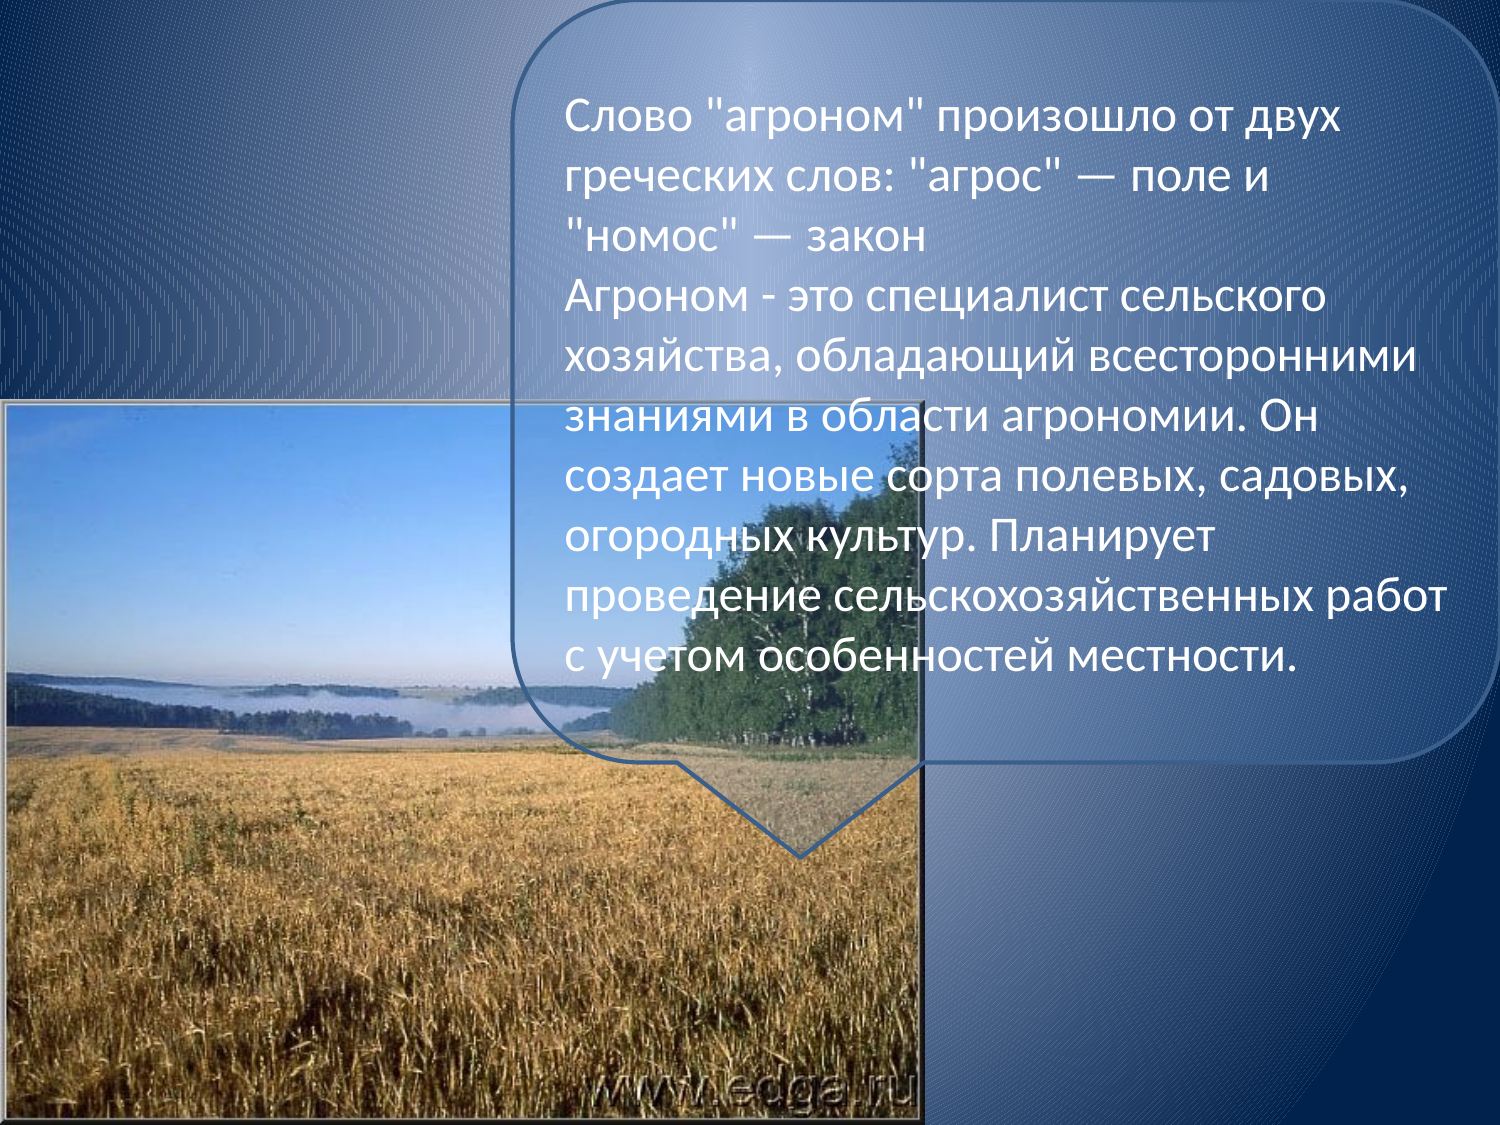

Слово "агроном" произошло от двух греческих слов: "агрос" — поле и "номос" — закон
Агроном - это специалист сельского хозяйства, обладающий всесторонними знаниями в области агрономии. Он создает новые сорта полевых, садовых, огородных культур. Планирует проведение сельскохозяйственных работ с учетом особенностей местности.